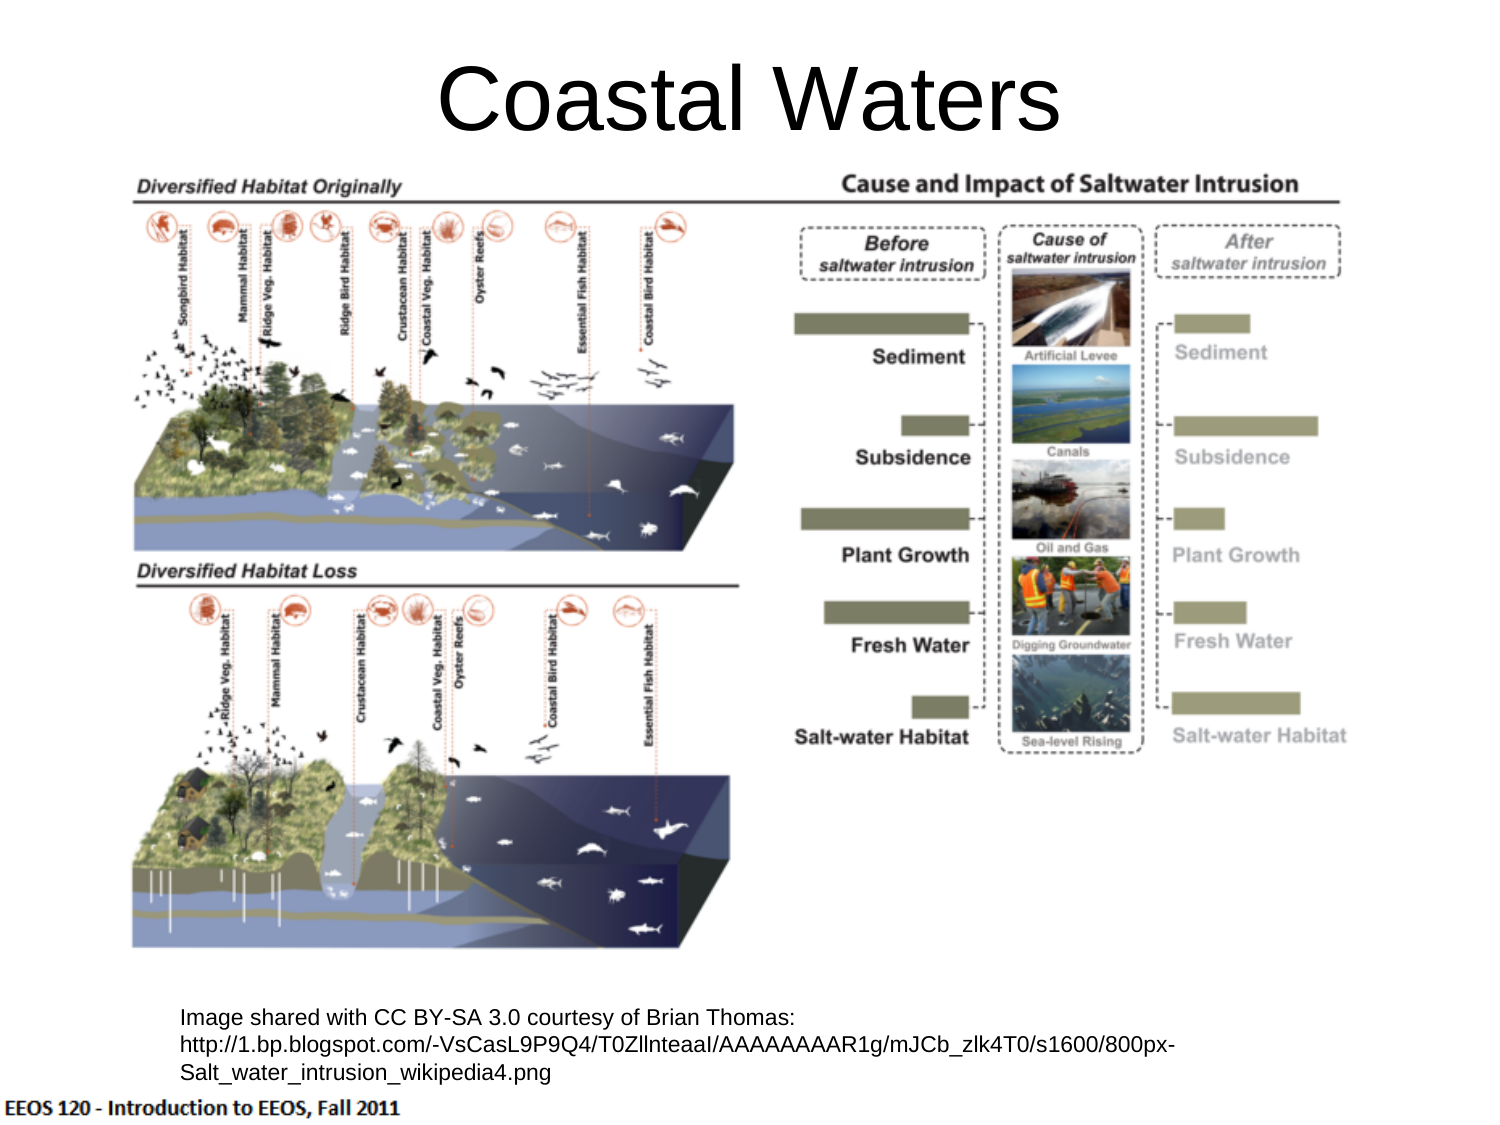

# Coastal Waters
Image shared with CC BY-SA 3.0 courtesy of Brian Thomas: http://1.bp.blogspot.com/-VsCasL9P9Q4/T0ZllnteaaI/AAAAAAAAR1g/mJCb_zlk4T0/s1600/800px-Salt_water_intrusion_wikipedia4.png